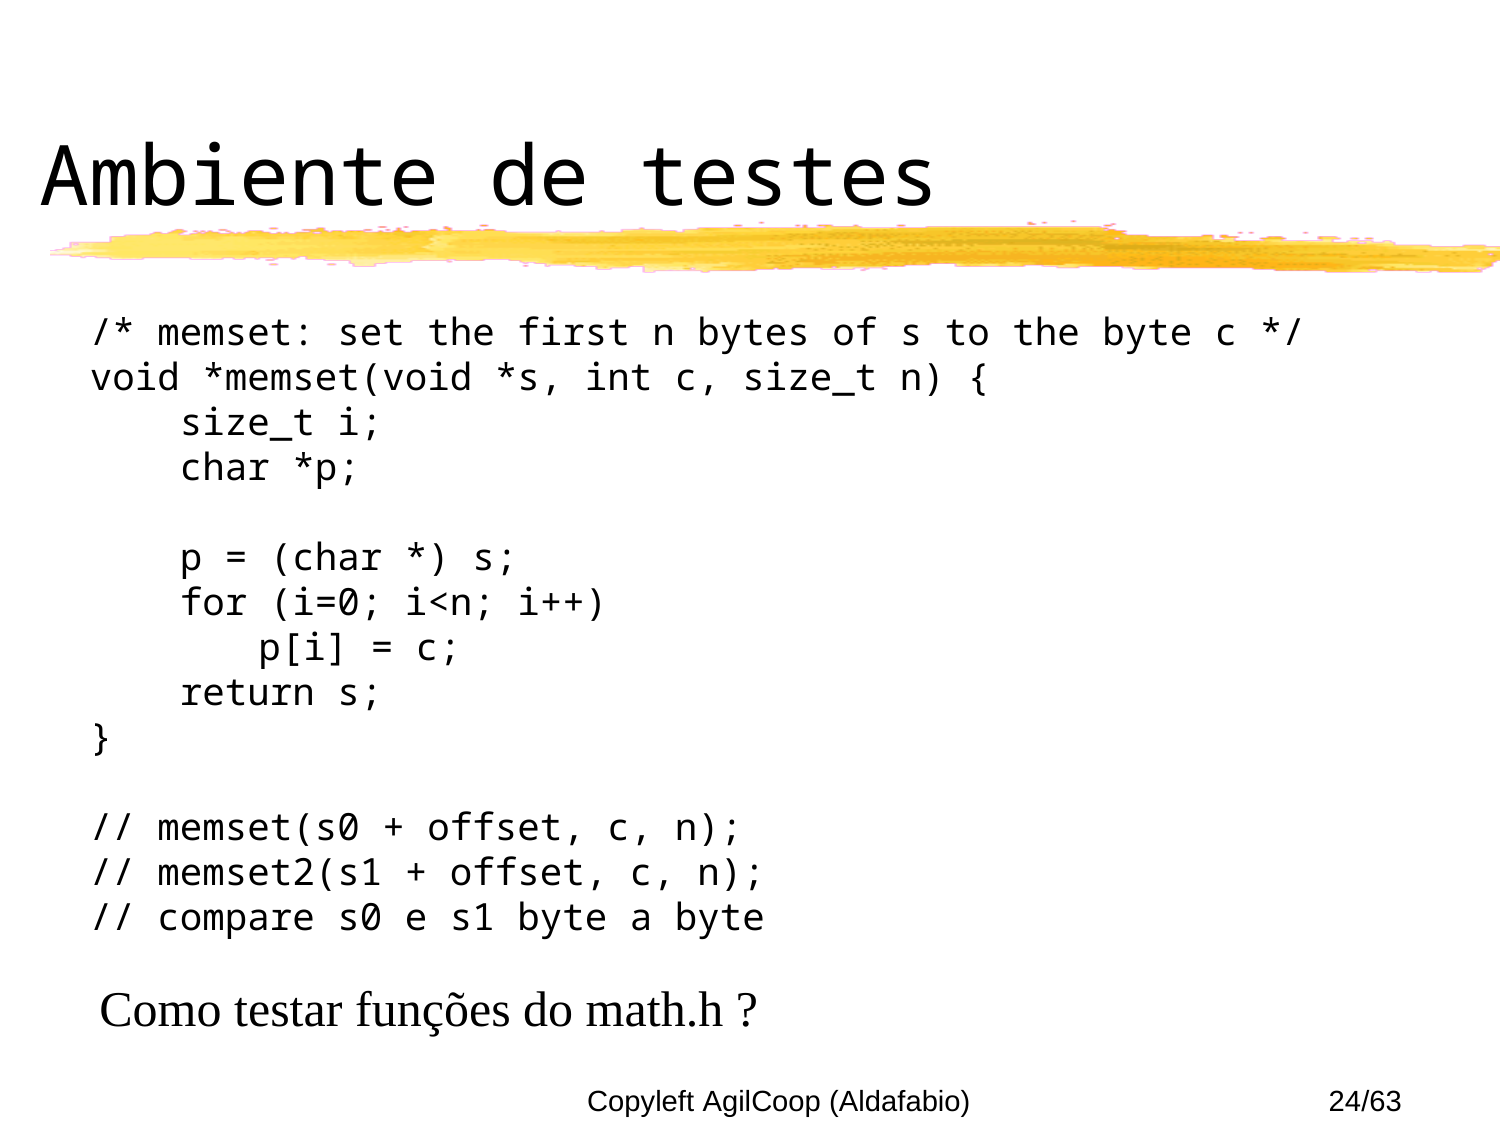

# Ambiente de testes
/* memset: set the first n bytes of s to the byte c */
void *memset(void *s, int c, size_t n) {
 size_t i;
 char *p;
 p = (char *) s;
 for (i=0; i<n; i++)
	 p[i] = c;
 return s;
}
// memset(s0 + offset, c, n);
// memset2(s1 + offset, c, n);
// compare s0 e s1 byte a byte
Como testar funções do math.h ?
24